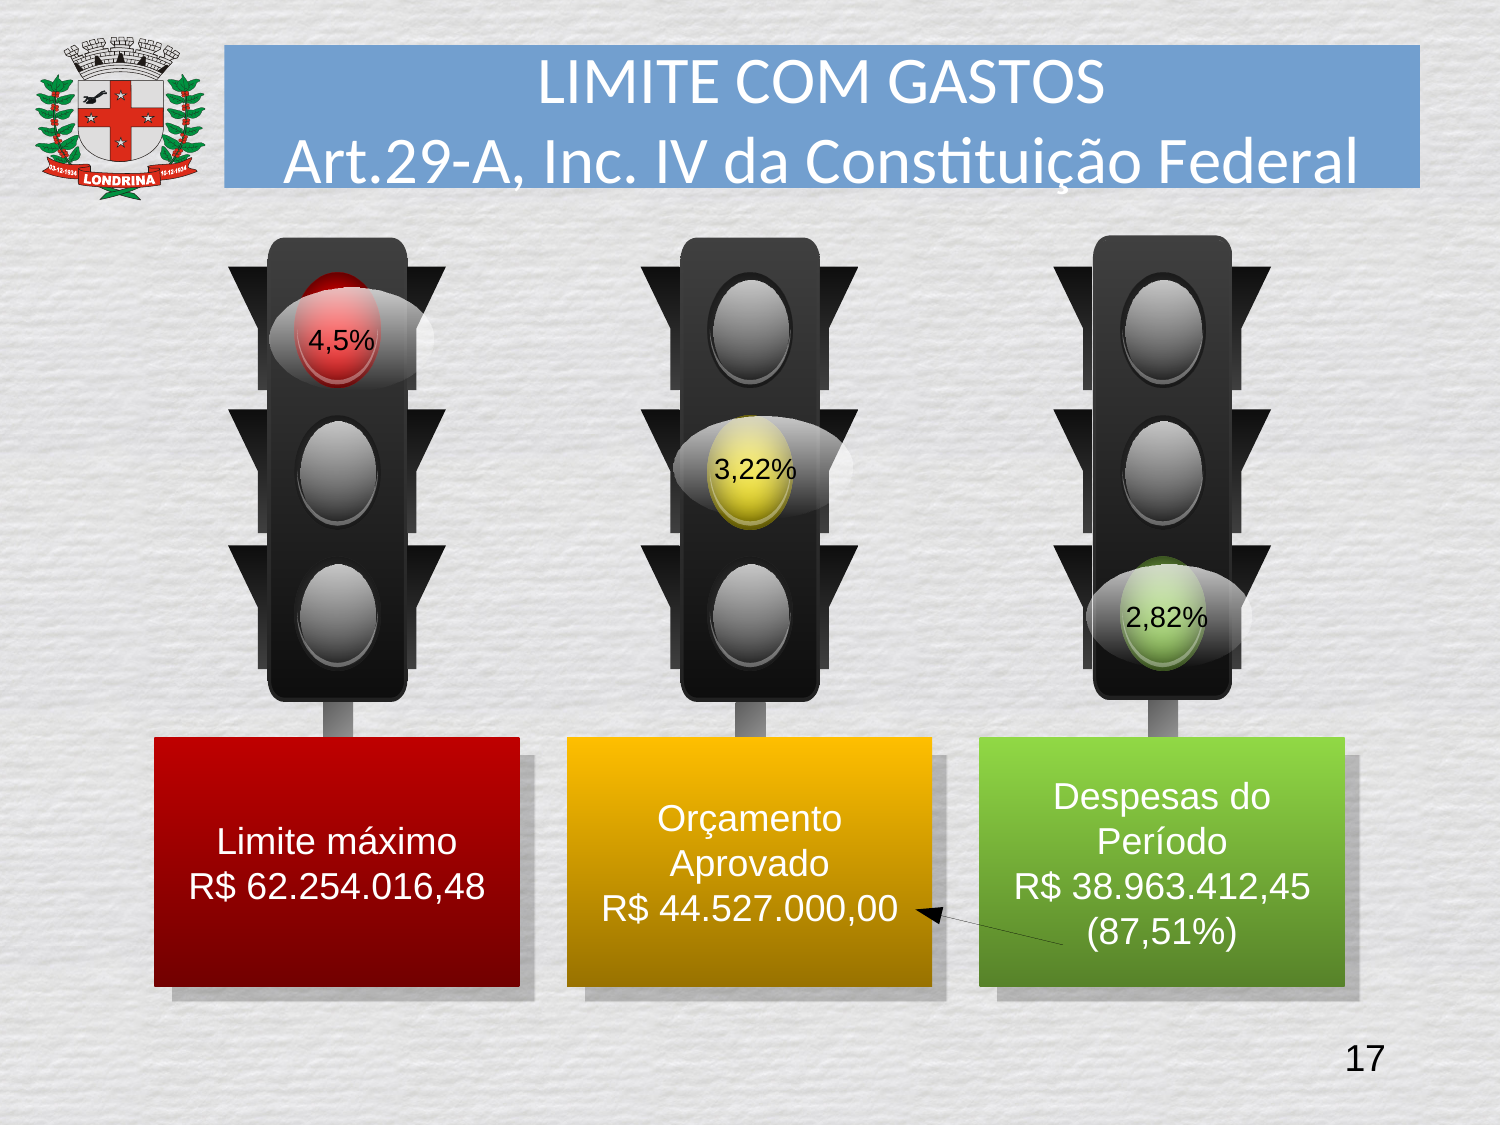

LIMITE COM GASTOS
Art.29-A, Inc. IV da Constituição Federal
4,5%
3,22%
2,82%
Limite máximo
R$ 62.254.016,48
Orçamento Aprovado
R$ 44.527.000,00
Despesas do Período
R$ 38.963.412,45
(87,51%)